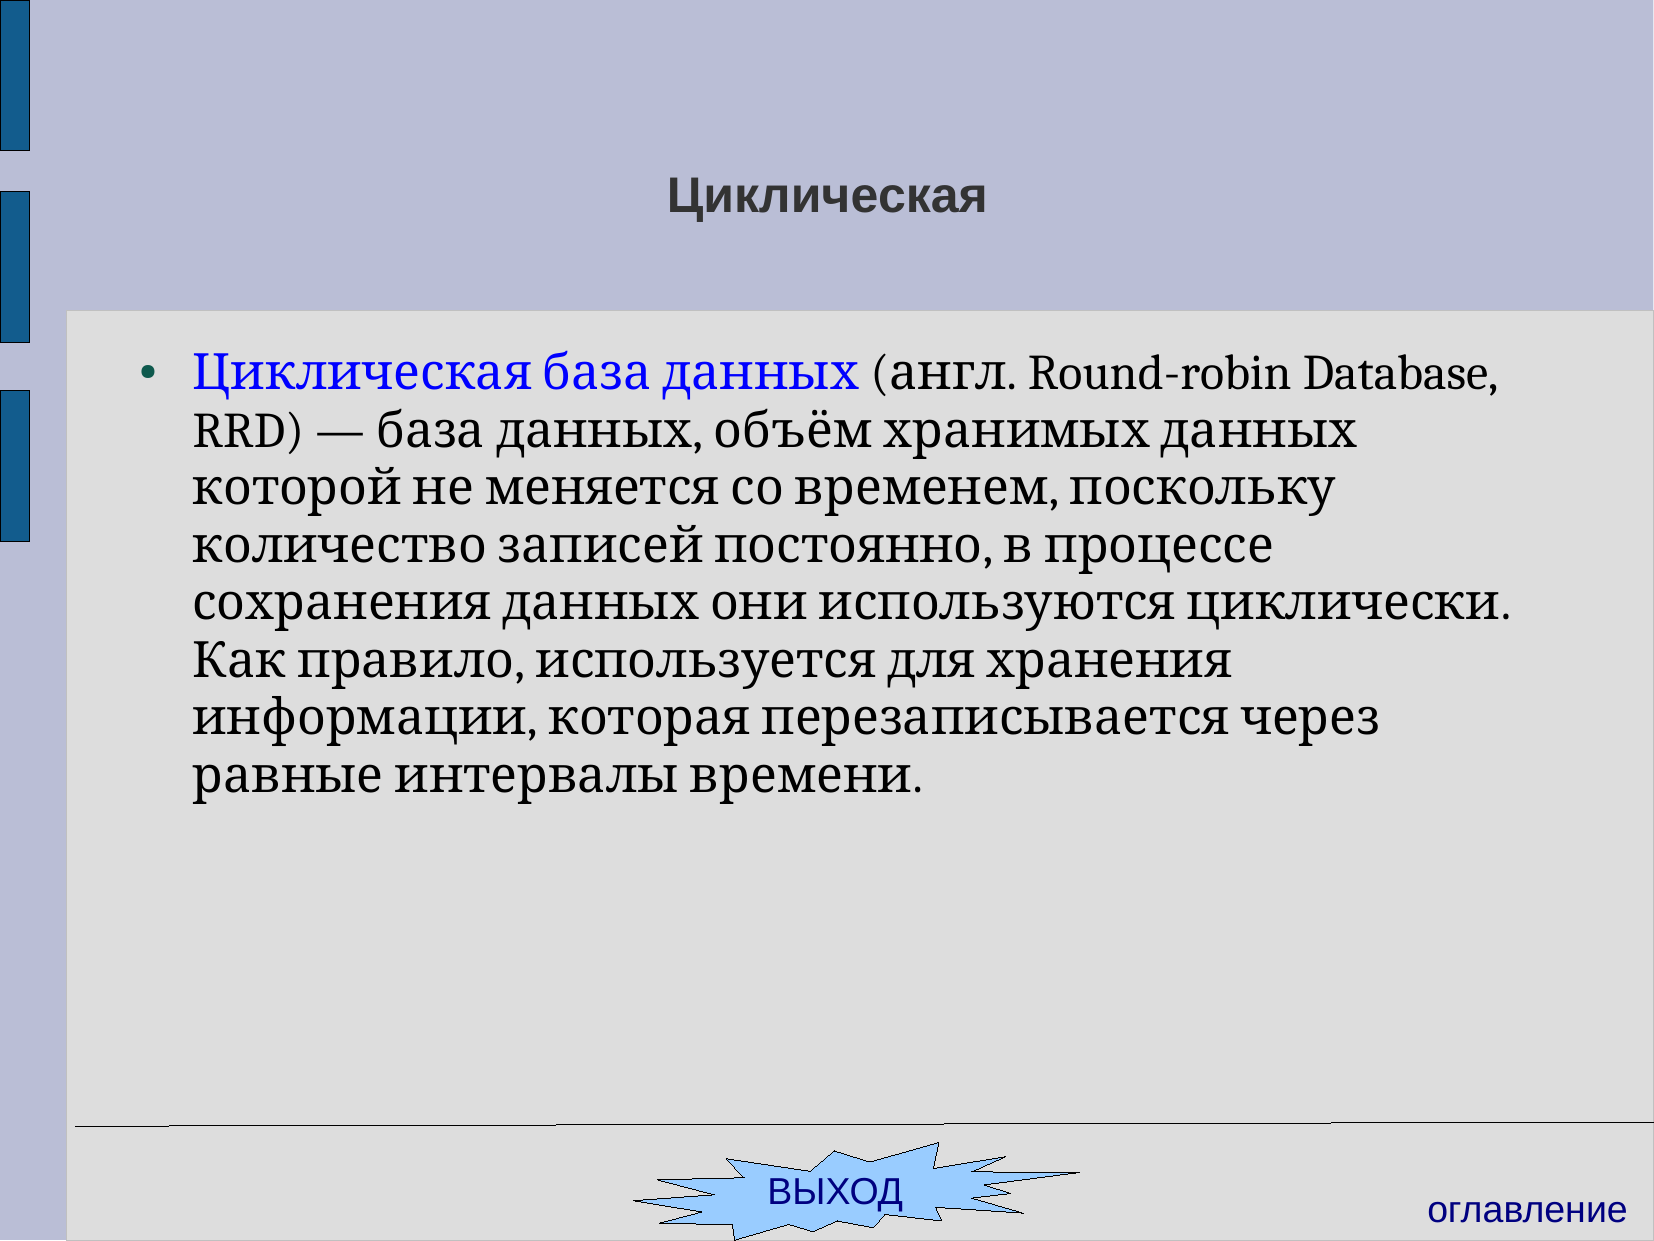

# Циклическая
Циклическая база данных (англ. Round-robin Database, RRD) — база данных, объём хранимых данных которой не меняется со временем, поскольку количество записей постоянно, в процессе сохранения данных они используются циклически.
Как правило, используется для хранения информации, которая перезаписывается через равные интервалы времени.
ВЫХОД
оглавление